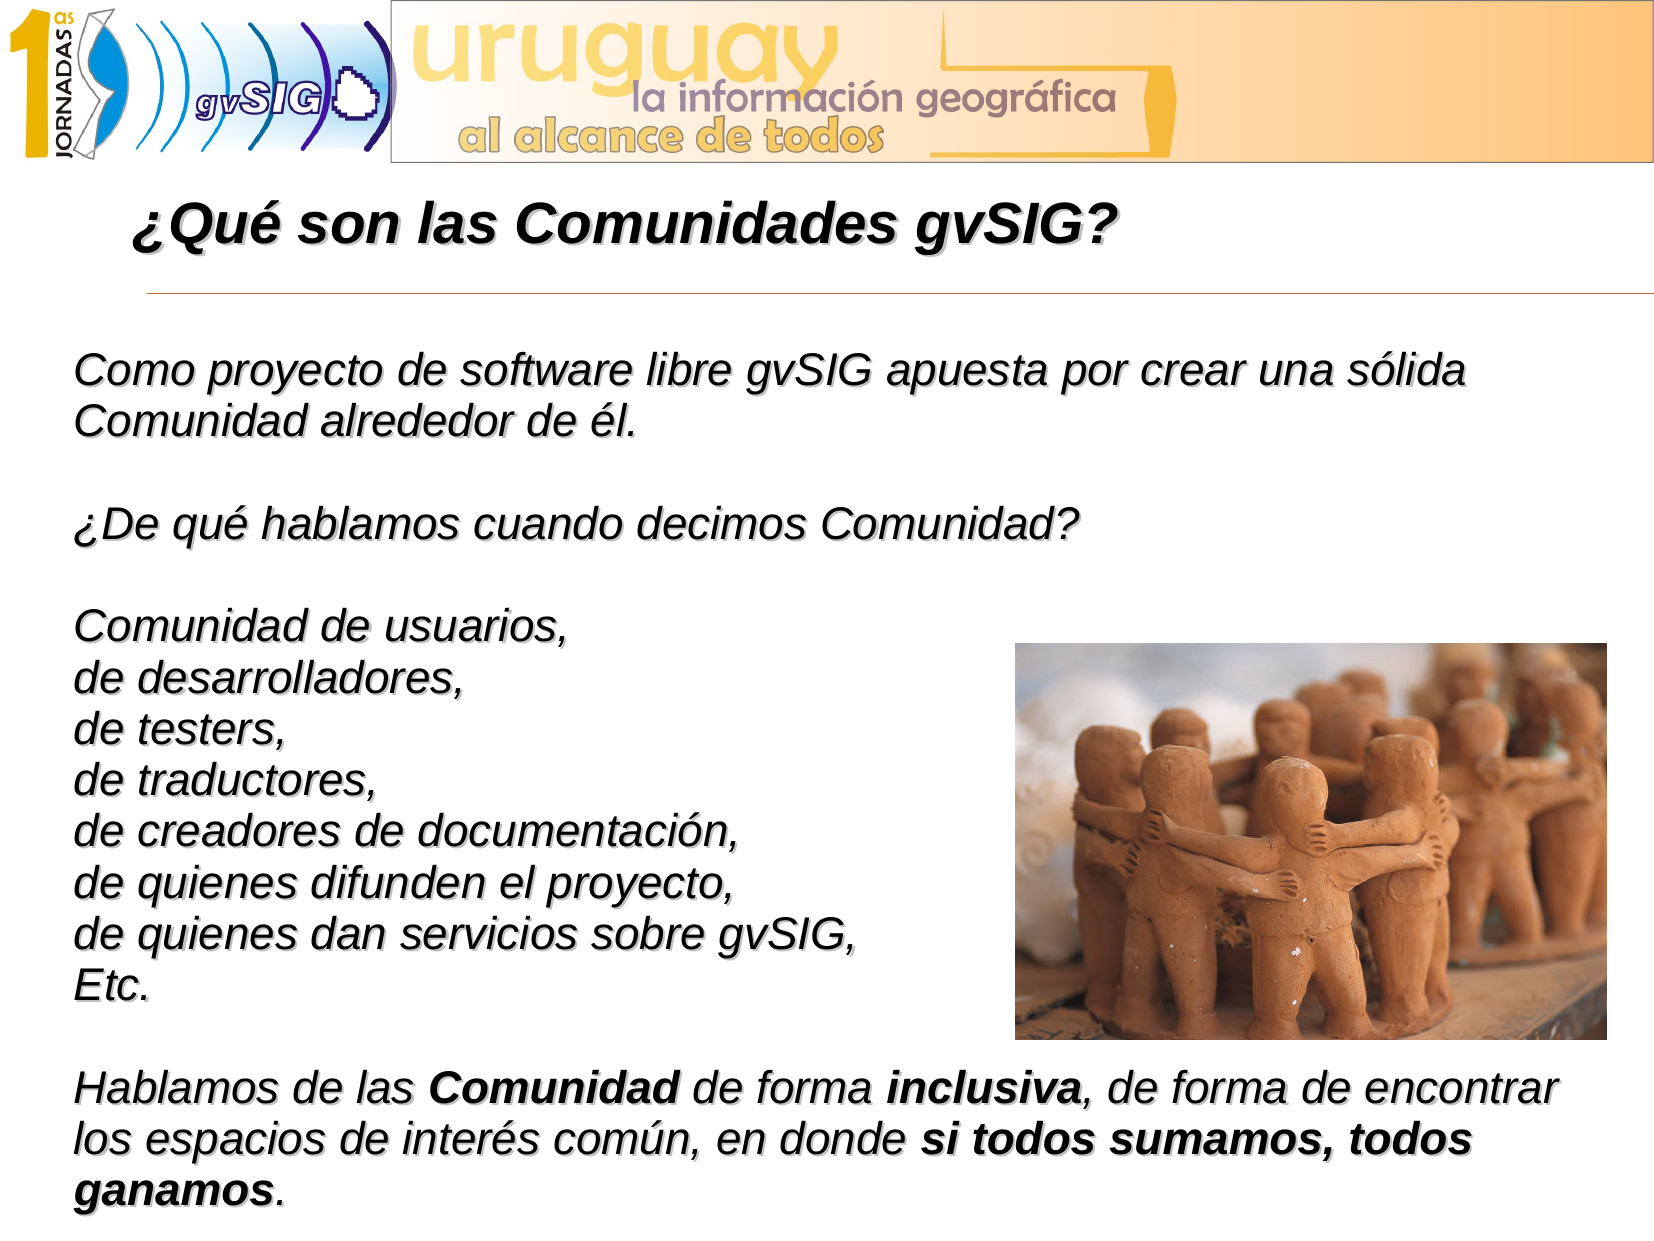

¿Qué son las Comunidades gvSIG?
Como proyecto de software libre gvSIG apuesta por crear una sólida Comunidad alrededor de él.
¿De qué hablamos cuando decimos Comunidad?
Comunidad de usuarios,
de desarrolladores,
de testers,
de traductores,
de creadores de documentación,
de quienes difunden el proyecto,
de quienes dan servicios sobre gvSIG,
Etc.
Hablamos de las Comunidad de forma inclusiva, de forma de encontrar los espacios de interés común, en donde si todos sumamos, todos ganamos.